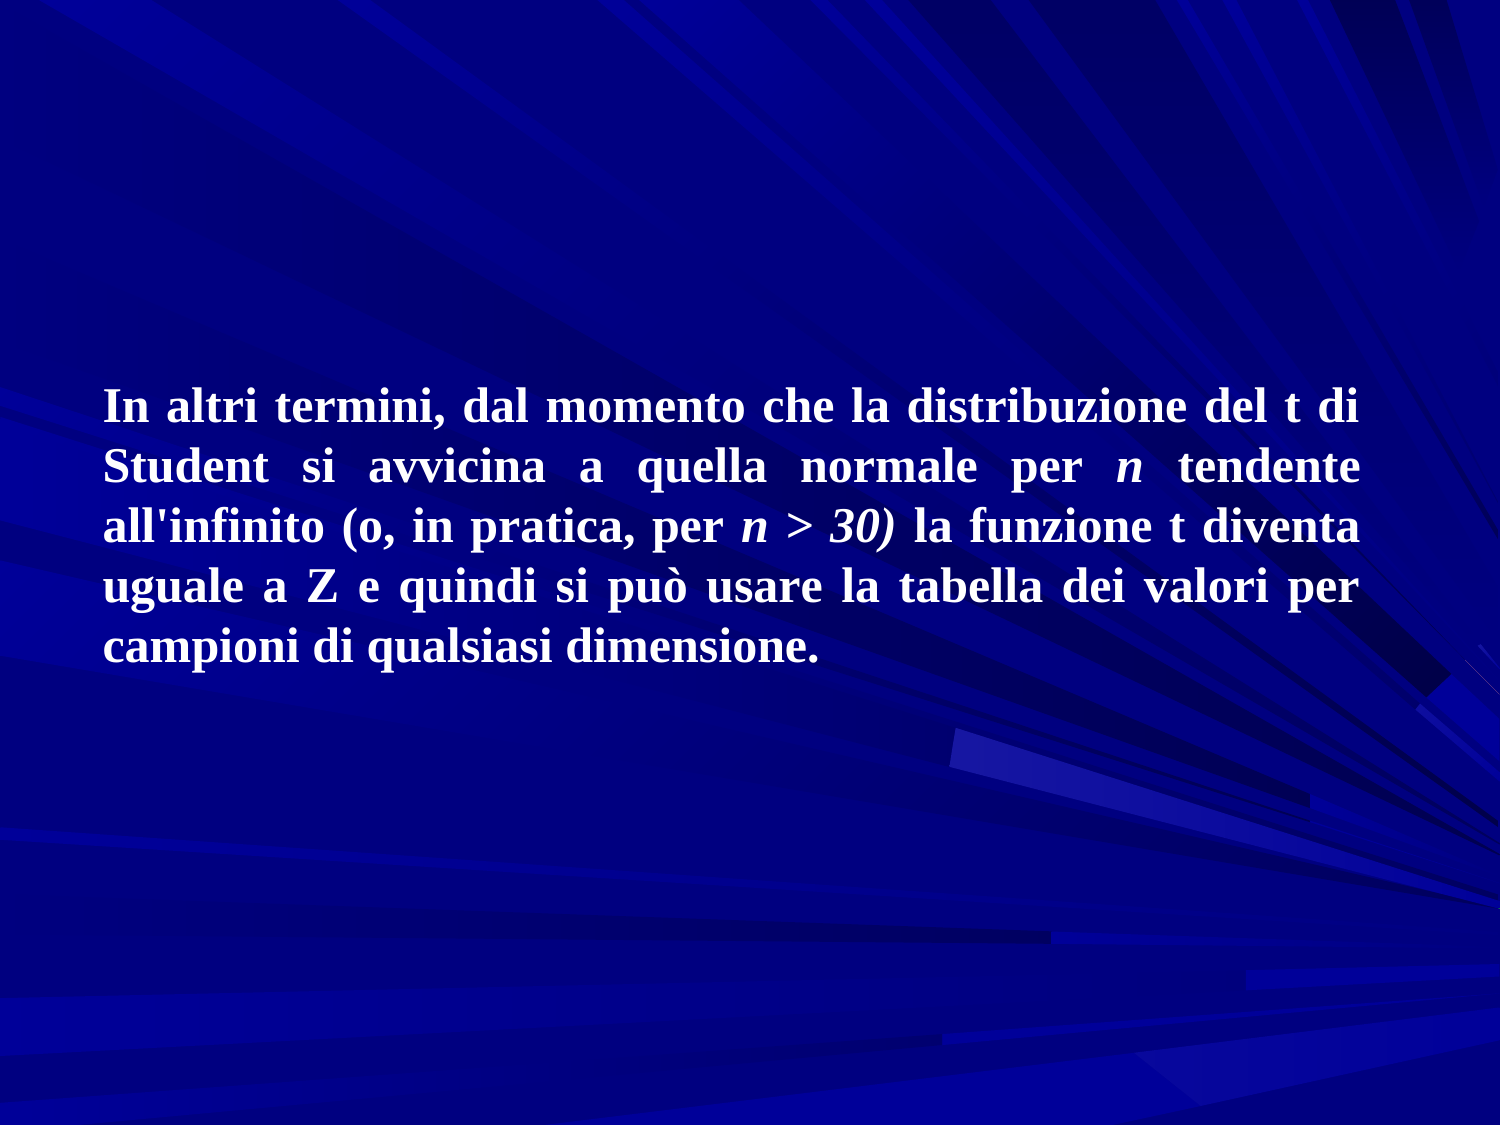

In altri termini, dal momento che la distribuzione del t di Student si avvicina a quella normale per n tendente all'infinito (o, in pratica, per n > 30) la funzione t diventa uguale a Z e quindi si può usare la tabella dei valori per campioni di qualsiasi dimensione.